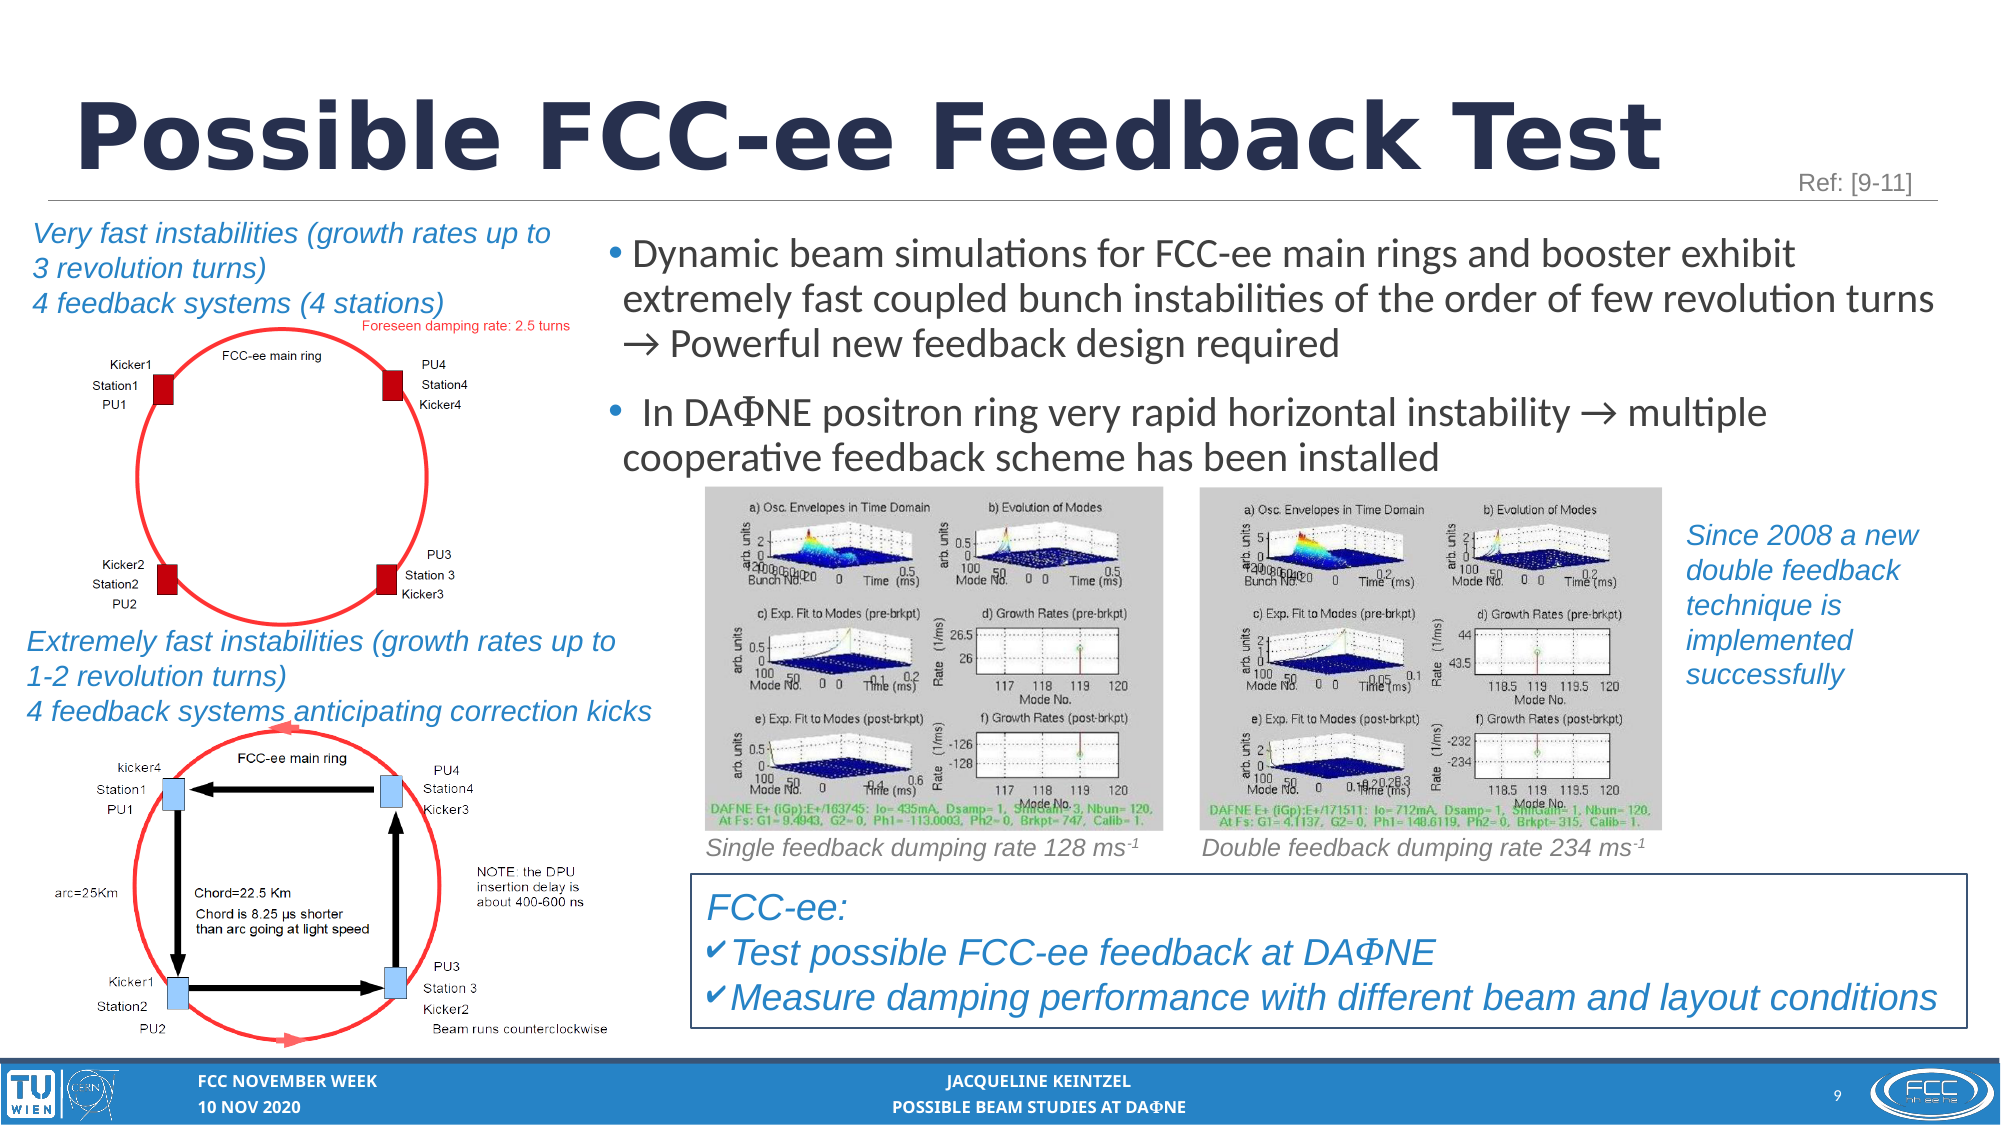

Possible FCC-ee Feedback Test
Ref: [9-11]
Very fast instabilities (growth rates up to 3 revolution turns)
4 feedback systems (4 stations)
 Dynamic beam simulations for FCC-ee main rings and booster exhibit extremely fast coupled bunch instabilities of the order of few revolution turns → Powerful new feedback design required
 In DAΦNE positron ring very rapid horizontal instability → multiple cooperative feedback scheme has been installed
Since 2008 a new double feedback technique is implemented successfully
Extremely fast instabilities (growth rates up to 1-2 revolution turns)
4 feedback systems anticipating correction kicks
Single feedback dumping rate 128 ms-1
Double feedback dumping rate 234 ms-1
FCC-ee:
Test possible FCC-ee feedback at DAΦNE
Measure damping performance with different beam and layout conditions